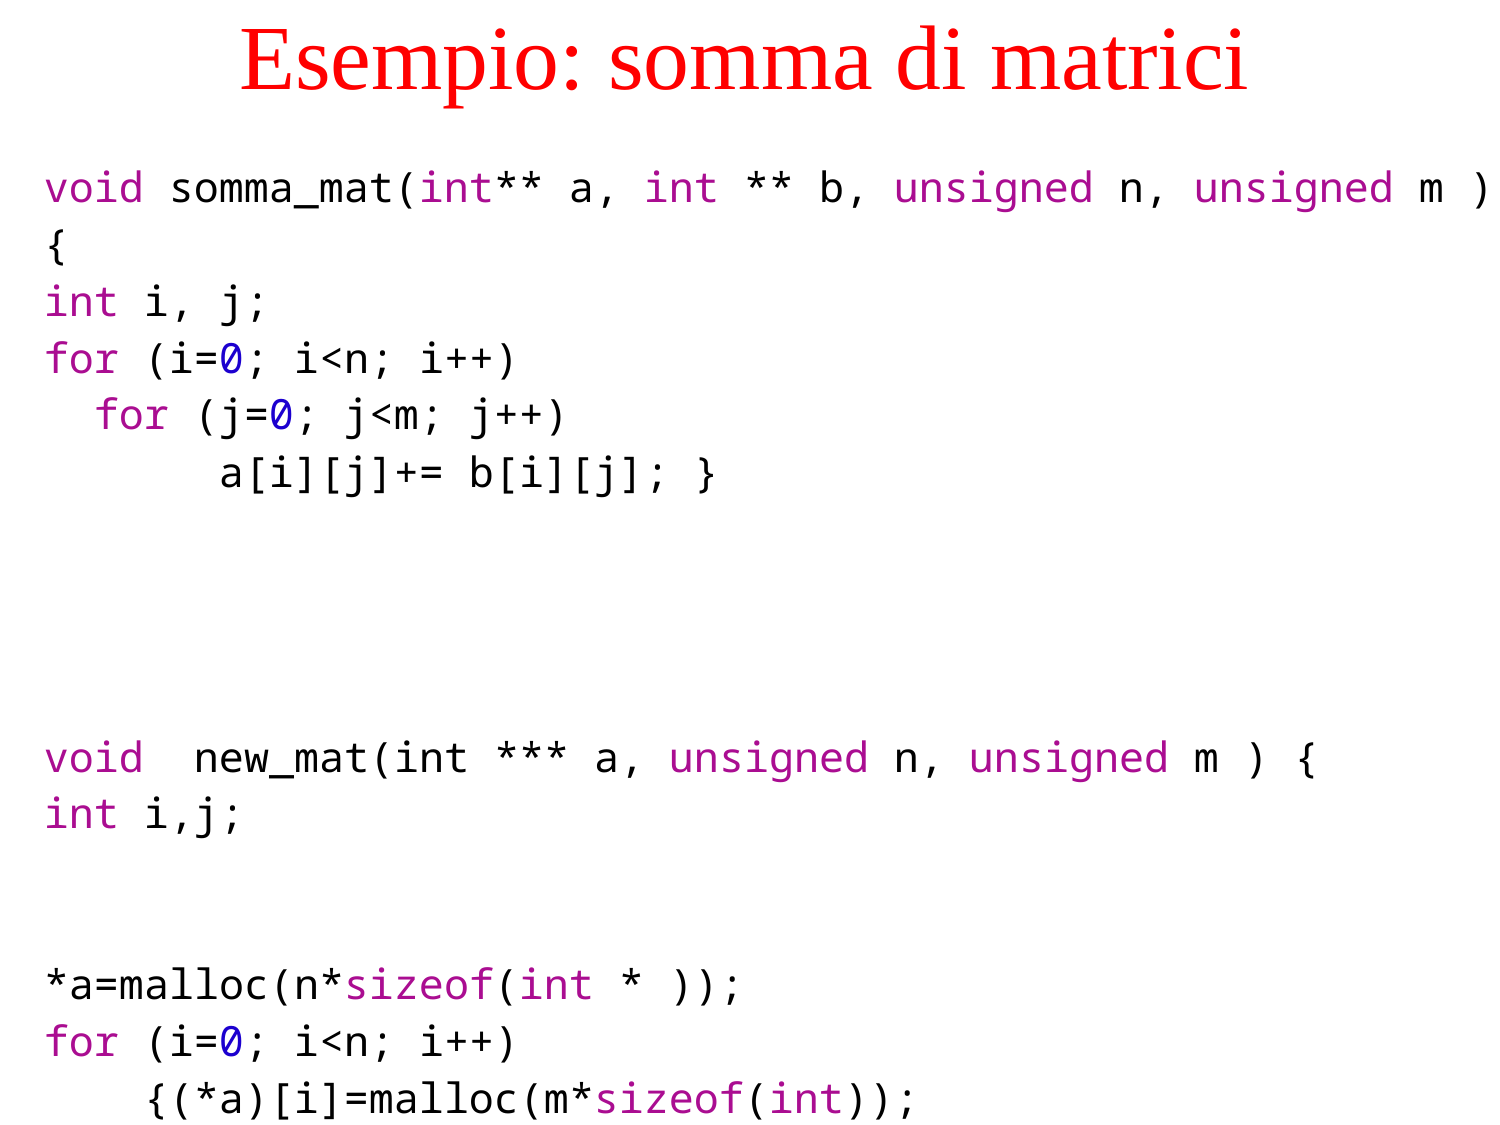

# Esempio: somma di matrici
void somma_mat(int** a, int ** b, unsigned n, unsigned m ) {
int i, j;
for (i=0; i<n; i++)
 for (j=0; j<m; j++)
 a[i][j]+= b[i][j]; }
void new_mat(int *** a, unsigned n, unsigned m ) {
int i,j;
*a=malloc(n*sizeof(int * ));
for (i=0; i<n; i++)
 {(*a)[i]=malloc(m*sizeof(int));
 for (j=0; j<m;j++)
 { printf("immetti intero\n");
 scanf("%d",((*a)[i])+j);}}
}